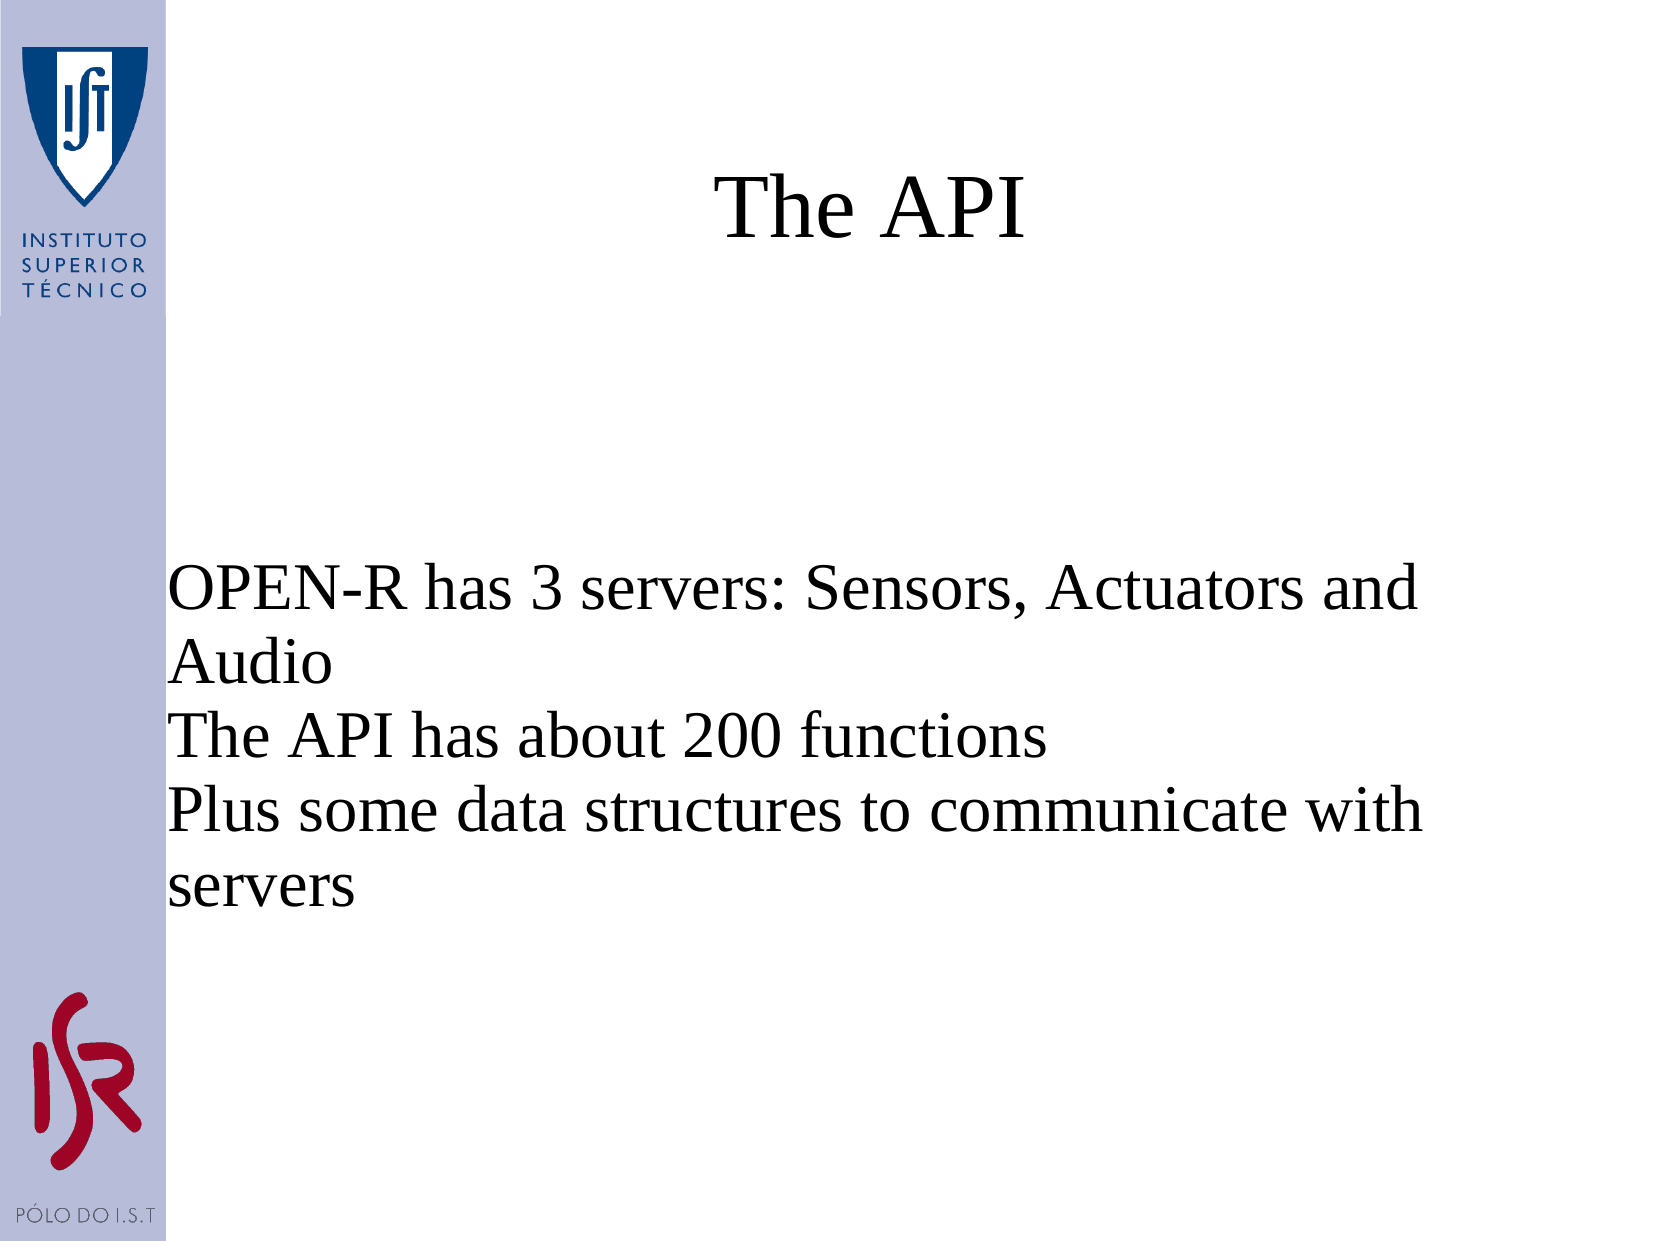

# The API
OPEN-R has 3 servers: Sensors, Actuators and Audio
The API has about 200 functions
Plus some data structures to communicate with servers